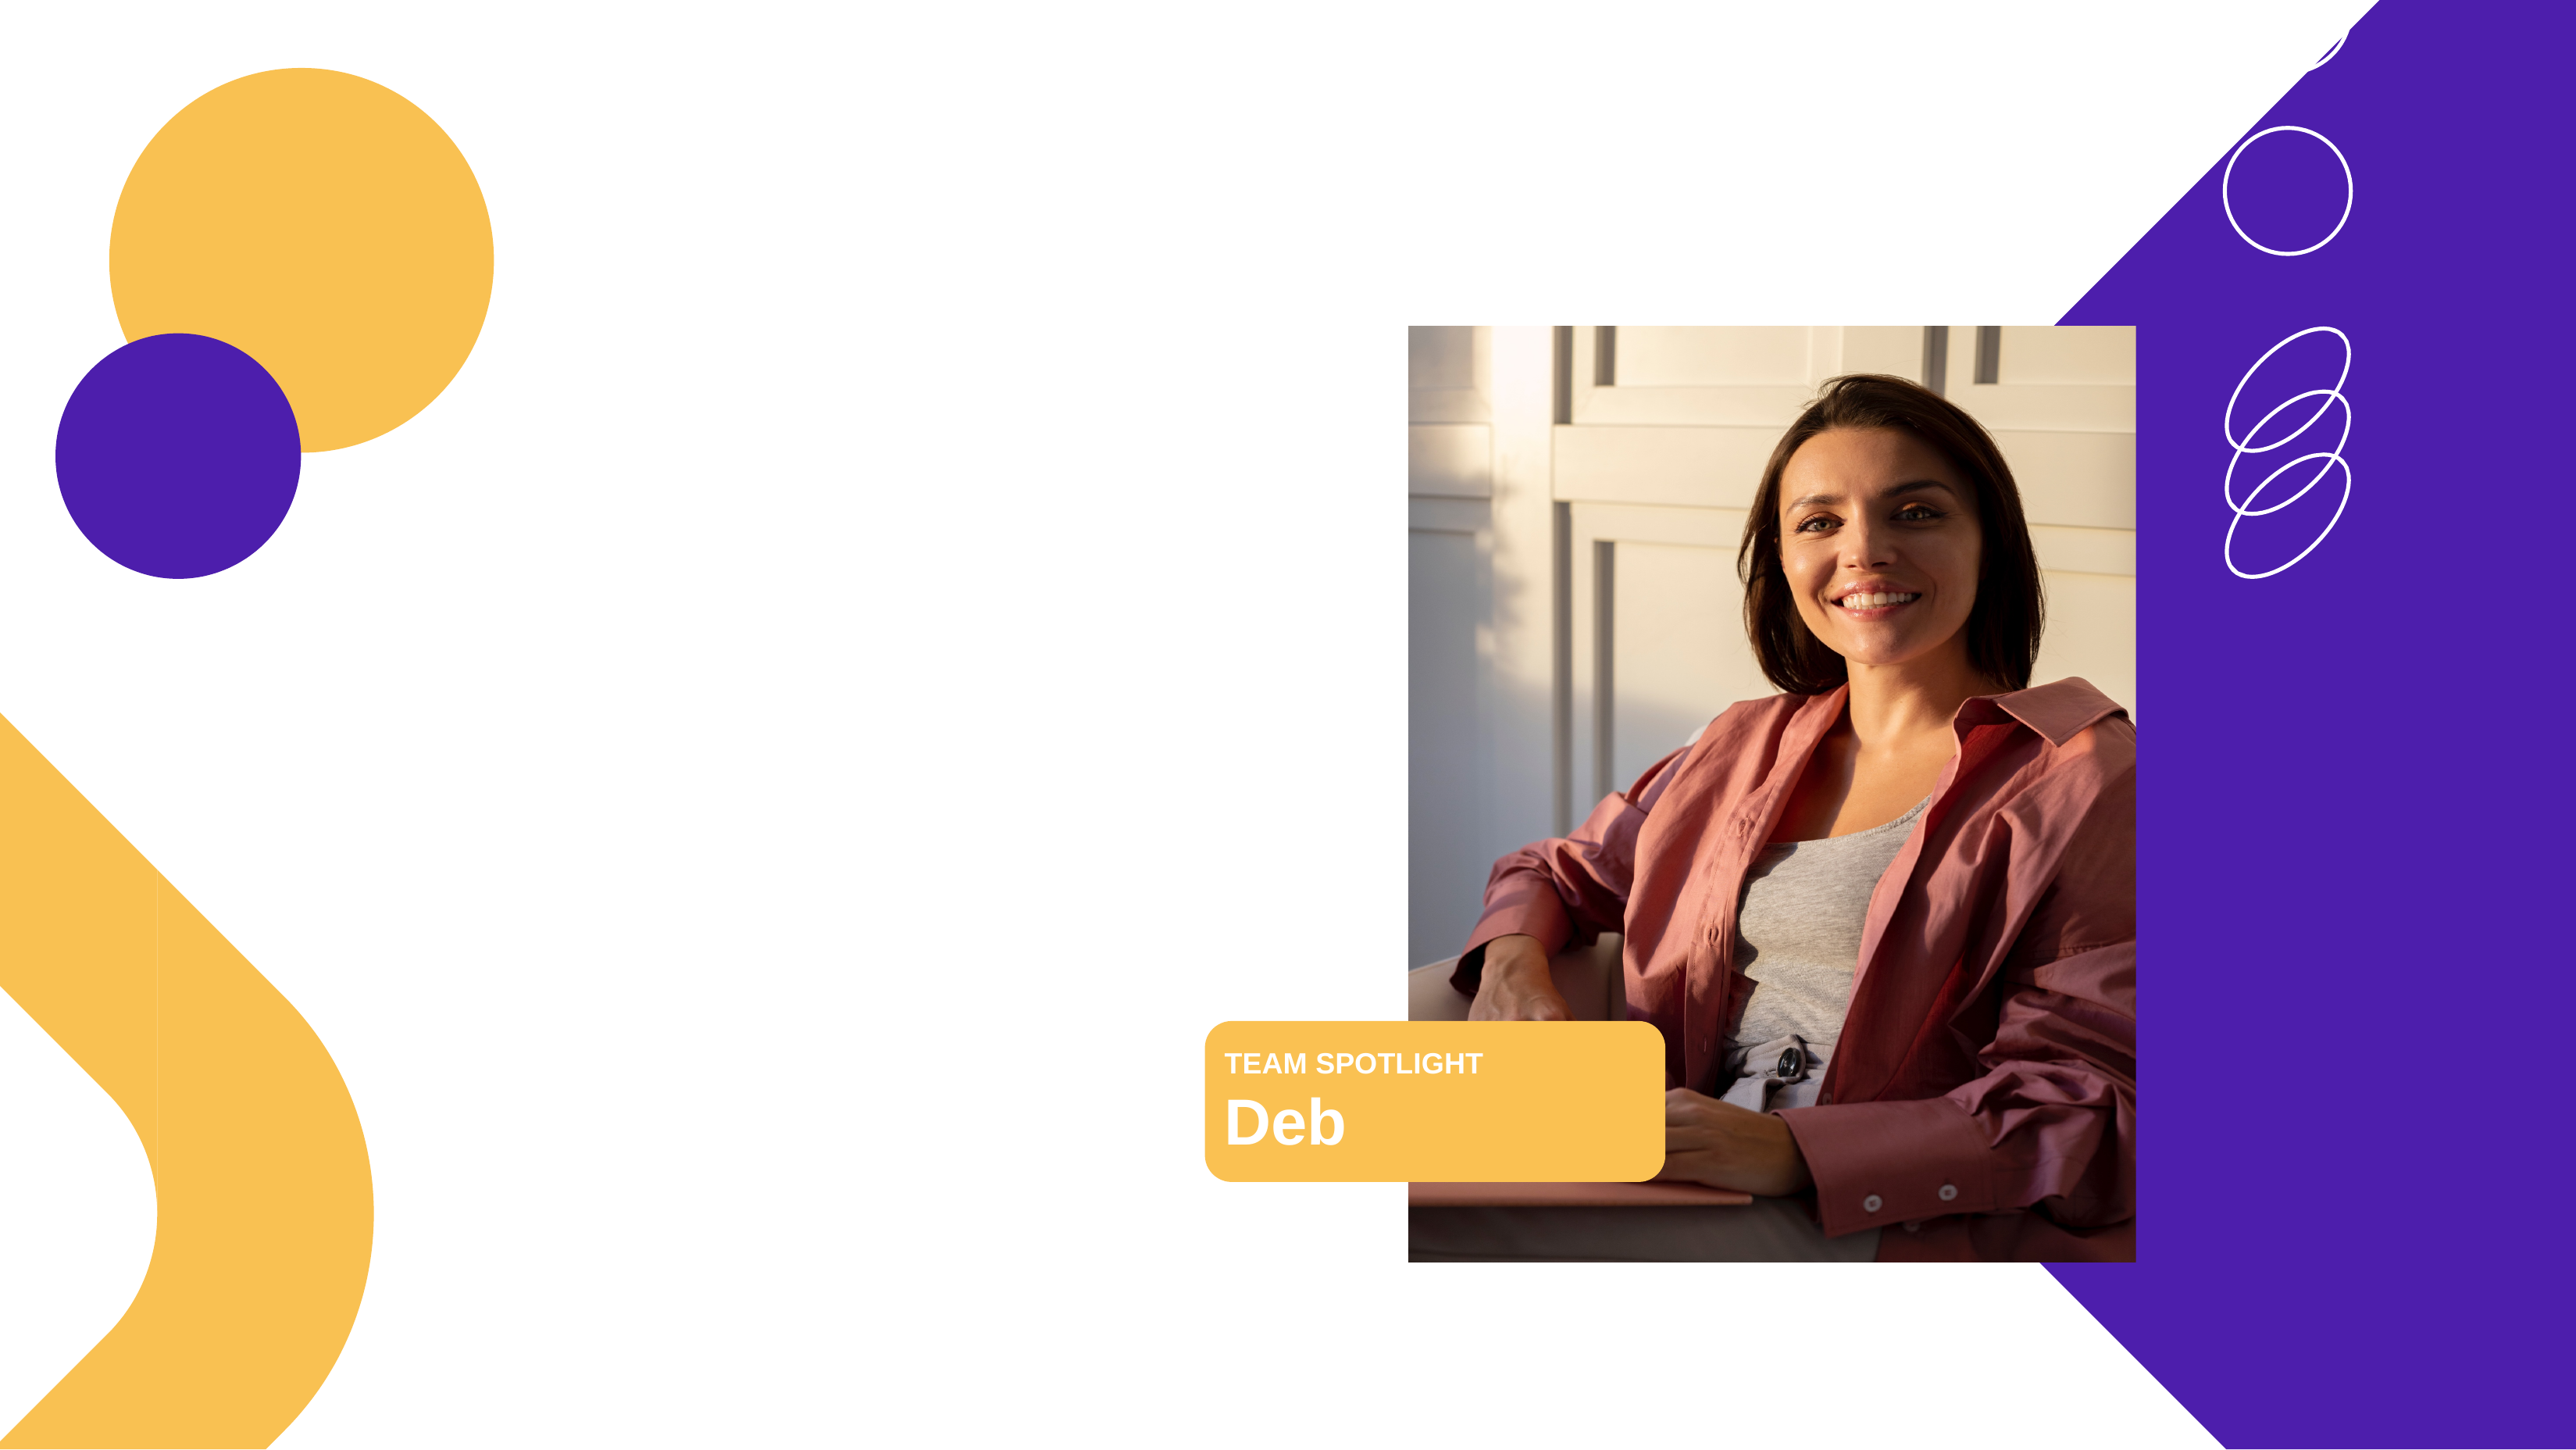

Total Annual
Collections
$1.15M
Cash money. Well, mostly credit cards, but still.
TEAM SPOTLIGHT
Deb